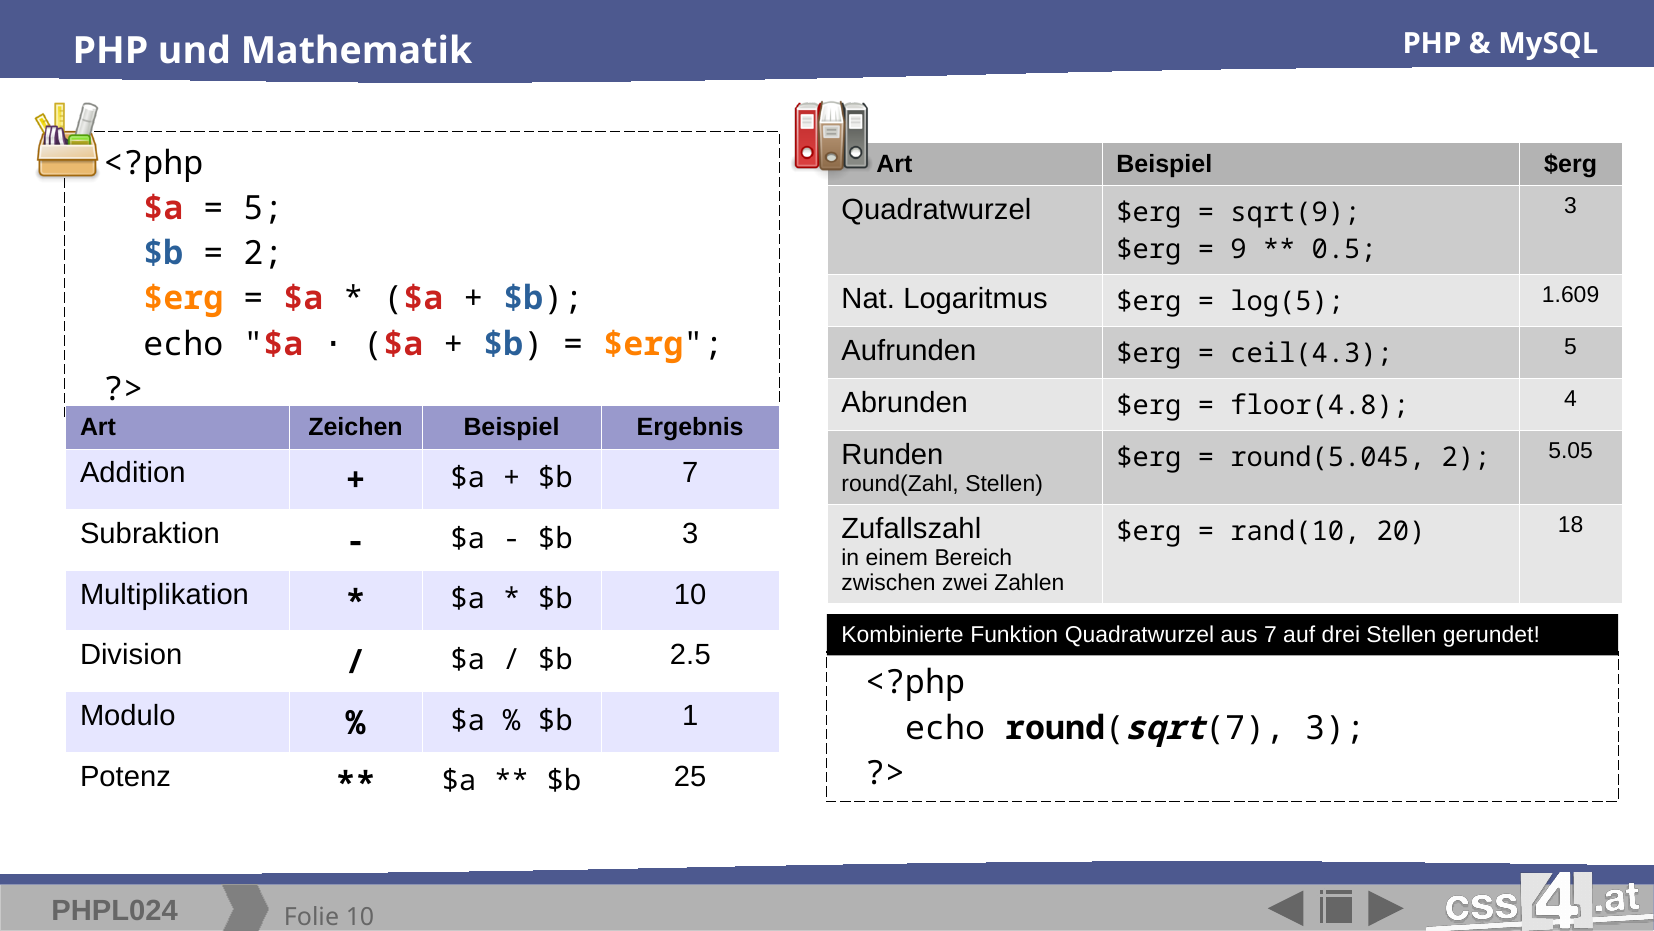

PHP & MySQL
PHP und Mathematik
<?php
 $a = 5;
 $b = 2;
 $erg = $a * ($a + $b);
 echo "$a ⋅ ($a + $b) = $erg";
?>
| Art | Beispiel | $erg |
| --- | --- | --- |
| Quadratwurzel | $erg = sqrt(9); $erg = 9 \*\* 0.5; | 3 |
| Nat. Logaritmus | $erg = log(5); | 1.609 |
| Aufrunden | $erg = ceil(4.3); | 5 |
| Abrunden | $erg = floor(4.8); | 4 |
| Runden round(Zahl, Stellen) | $erg = round(5.045, 2); | 5.05 |
| Zufallszahl in einem Bereich zwischen zwei Zahlen | $erg = rand(10, 20) | 18 |
| Art | Zeichen | Beispiel | Ergebnis |
| --- | --- | --- | --- |
| Addition | + | $a + $b | 7 |
| Subraktion | - | $a - $b | 3 |
| Multiplikation | \* | $a \* $b | 10 |
| Division | / | $a / $b | 2.5 |
| Modulo | % | $a % $b | 1 |
| Potenz | \*\* | $a \*\* $b | 25 |
Kombinierte Funktion Quadratwurzel aus 7 auf drei Stellen gerundet!
<?php
 echo round(sqrt(7), 3);
?>
PHPL024
Folie